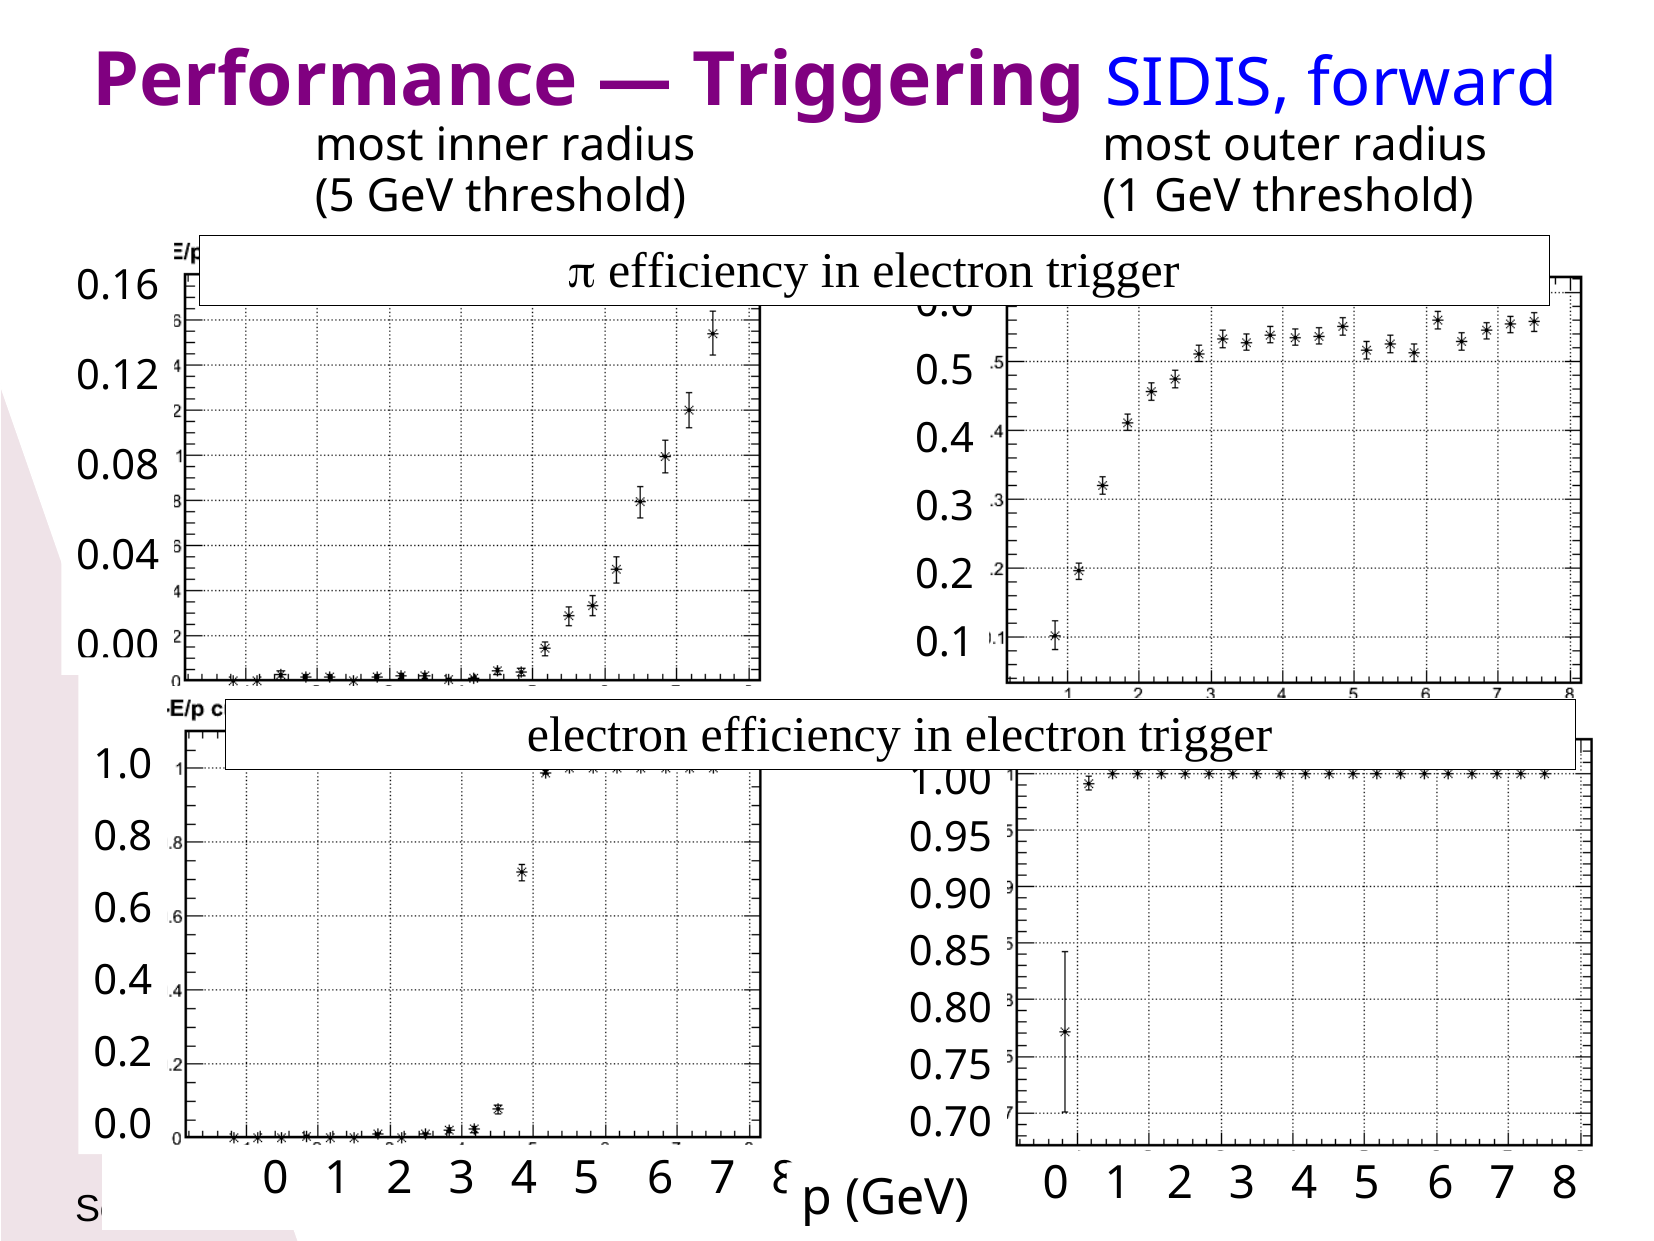

# Performance ― Triggering SIDIS, forward
most inner radius (5 GeV threshold)
most outer radius (1 GeV threshold)
0.16
0.12
0.08
0.04
0.00
0.6
0.5
0.4
0.3
0.2
0.1
p efficiency in electron trigger
1.0
0.8
0.6
0.4
0.2
0.0
1.00
0.95
0.90
0.85
0.80
0.75
0.70
electron efficiency in electron trigger
 0 1 2 3 4 5 6 7 8
 0 1 2 3 4 5 6 7 8
p (GeV)
25